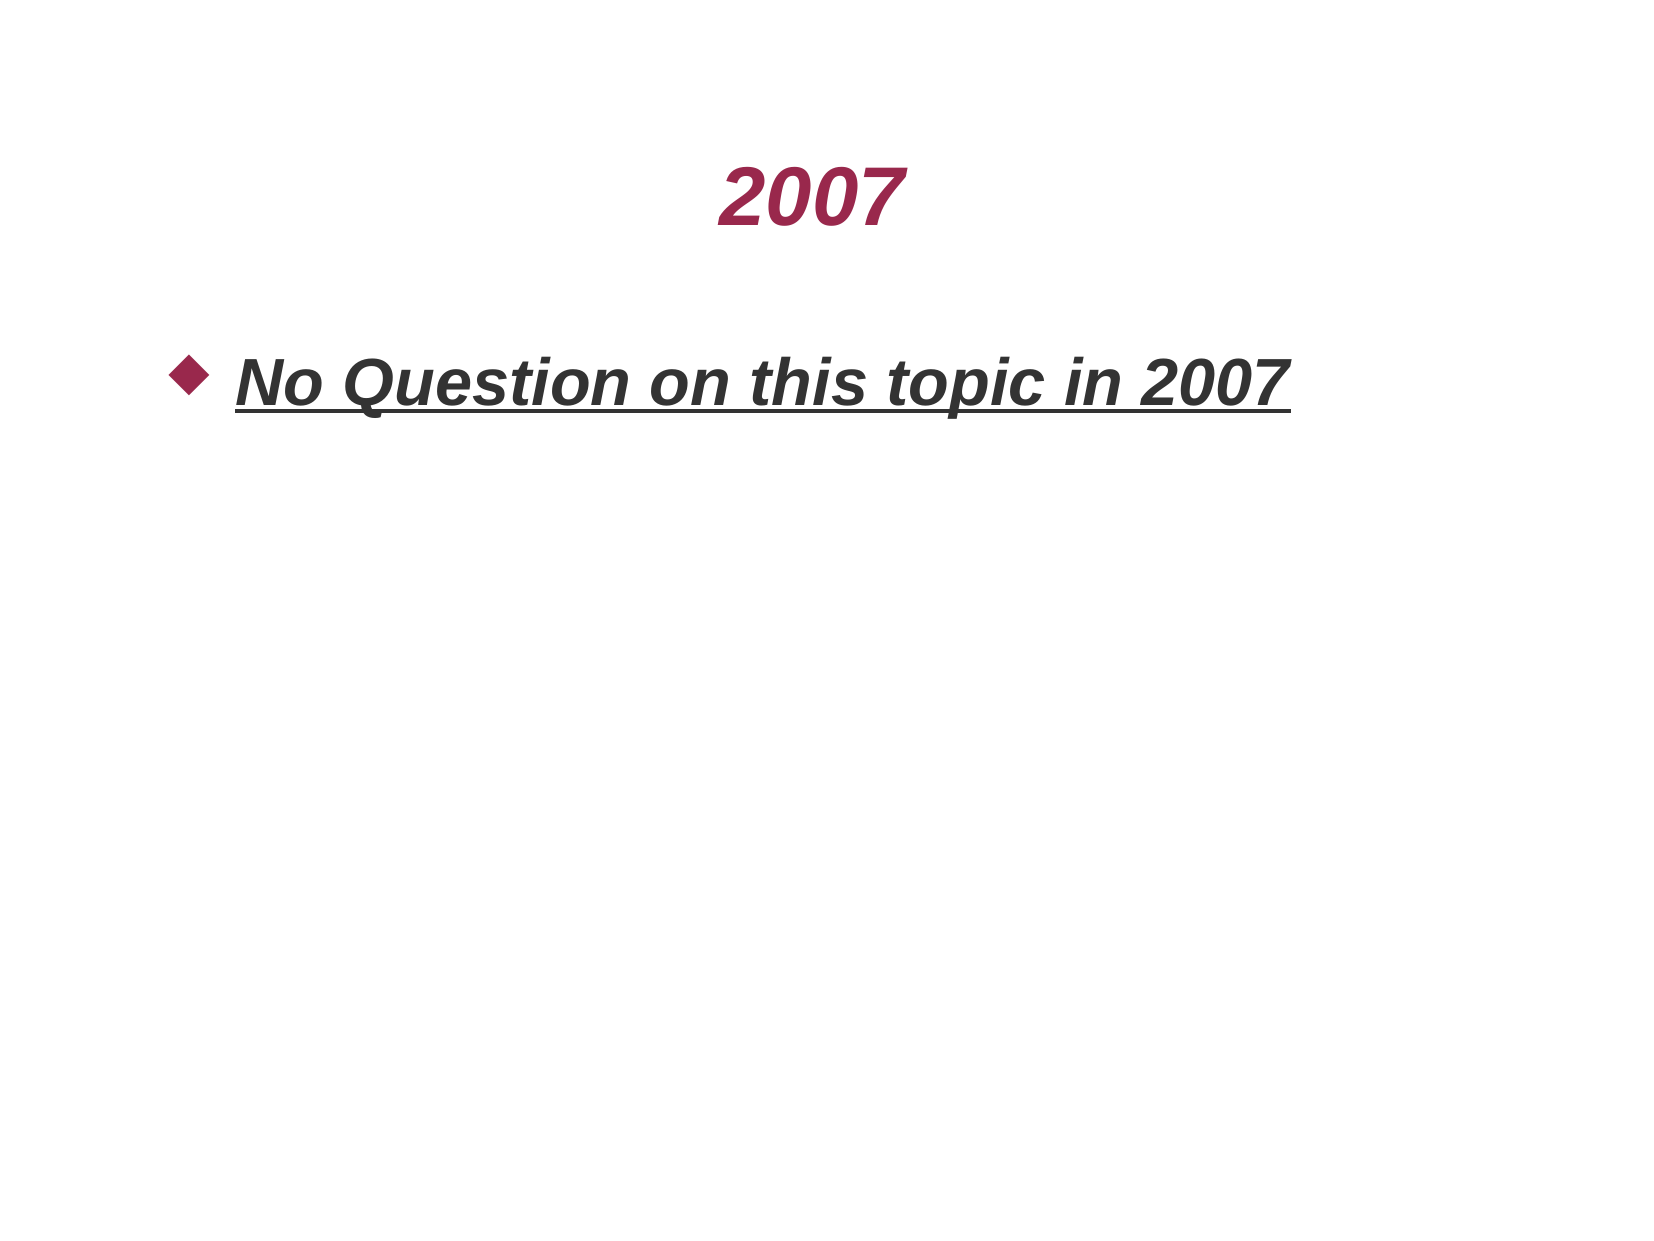

# 2007
No Question on this topic in 2007